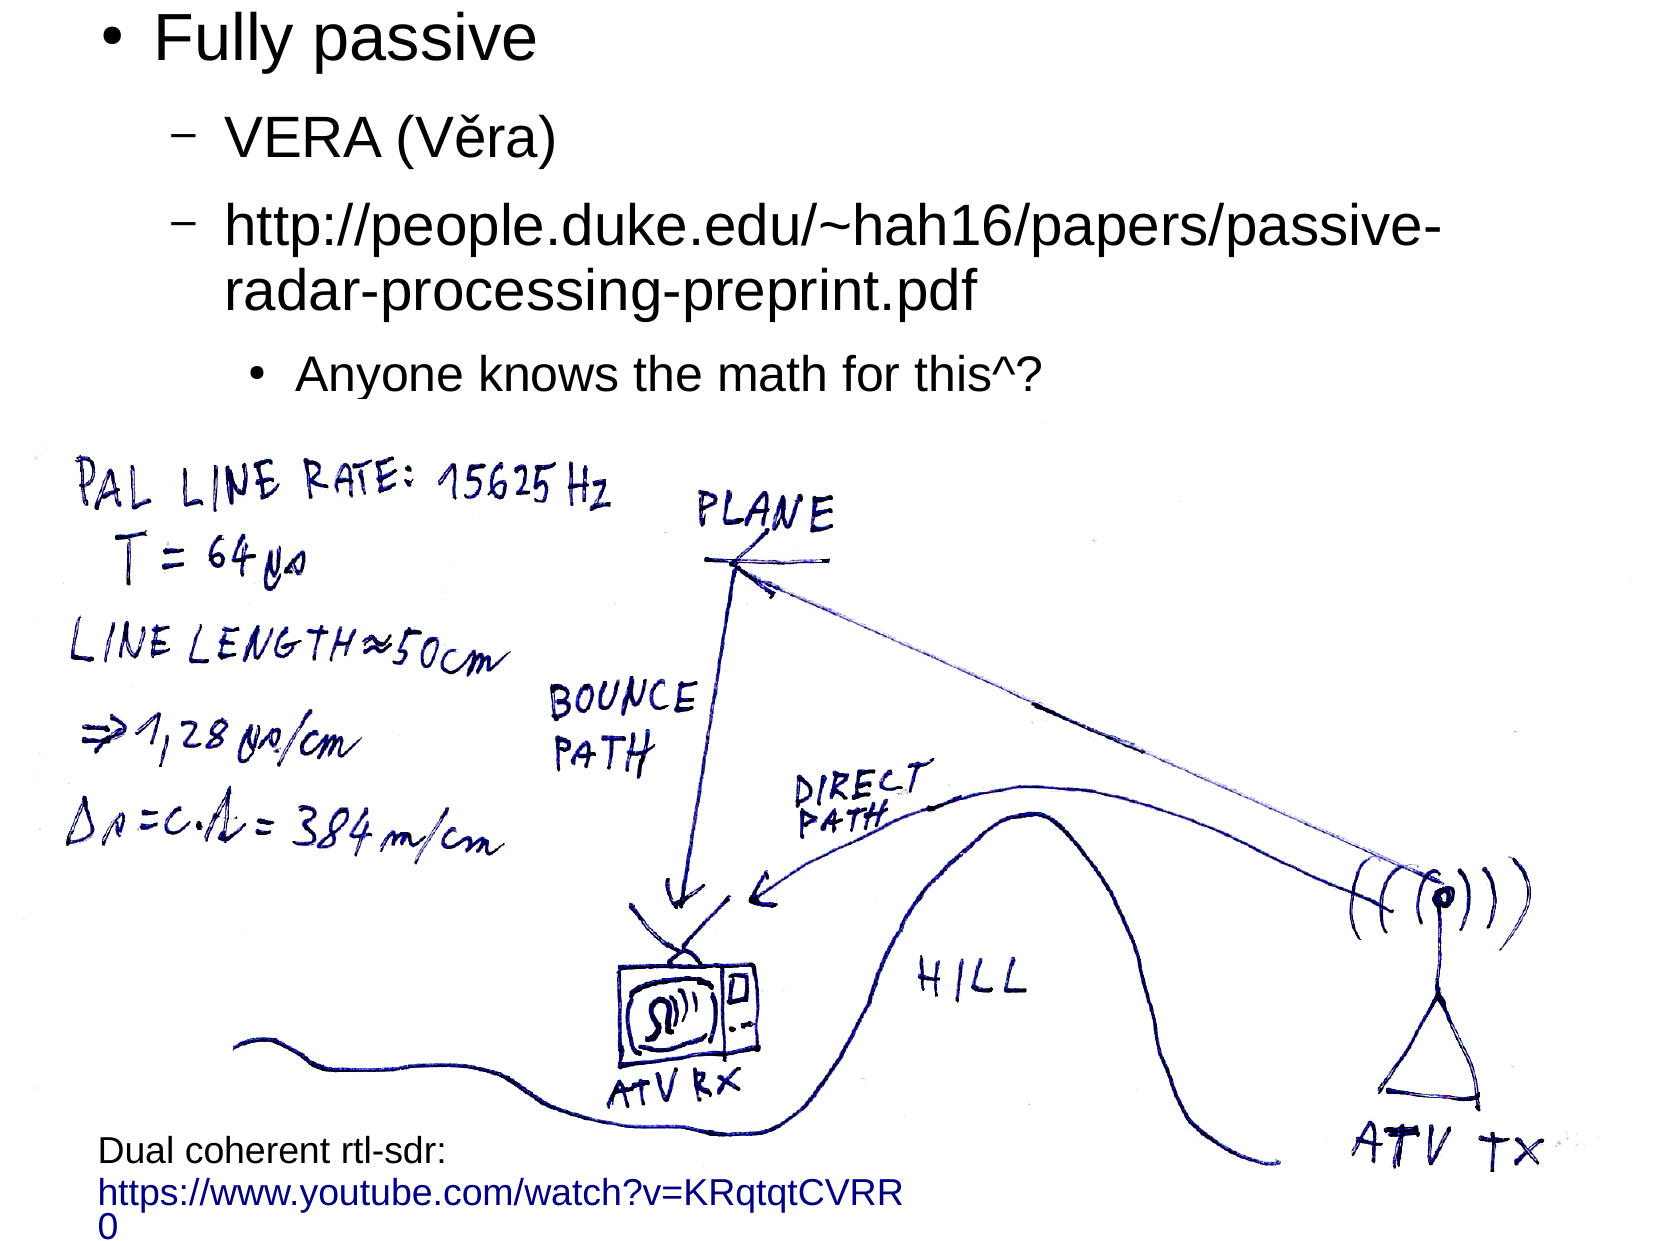

# Fully passive
VERA (Věra)
http://people.duke.edu/~hah16/papers/passive-radar-processing-preprint.pdf
Anyone knows the math for this^?
Dual coherent rtl-sdr:
https://www.youtube.com/watch?v=KRqtqtCVRR0